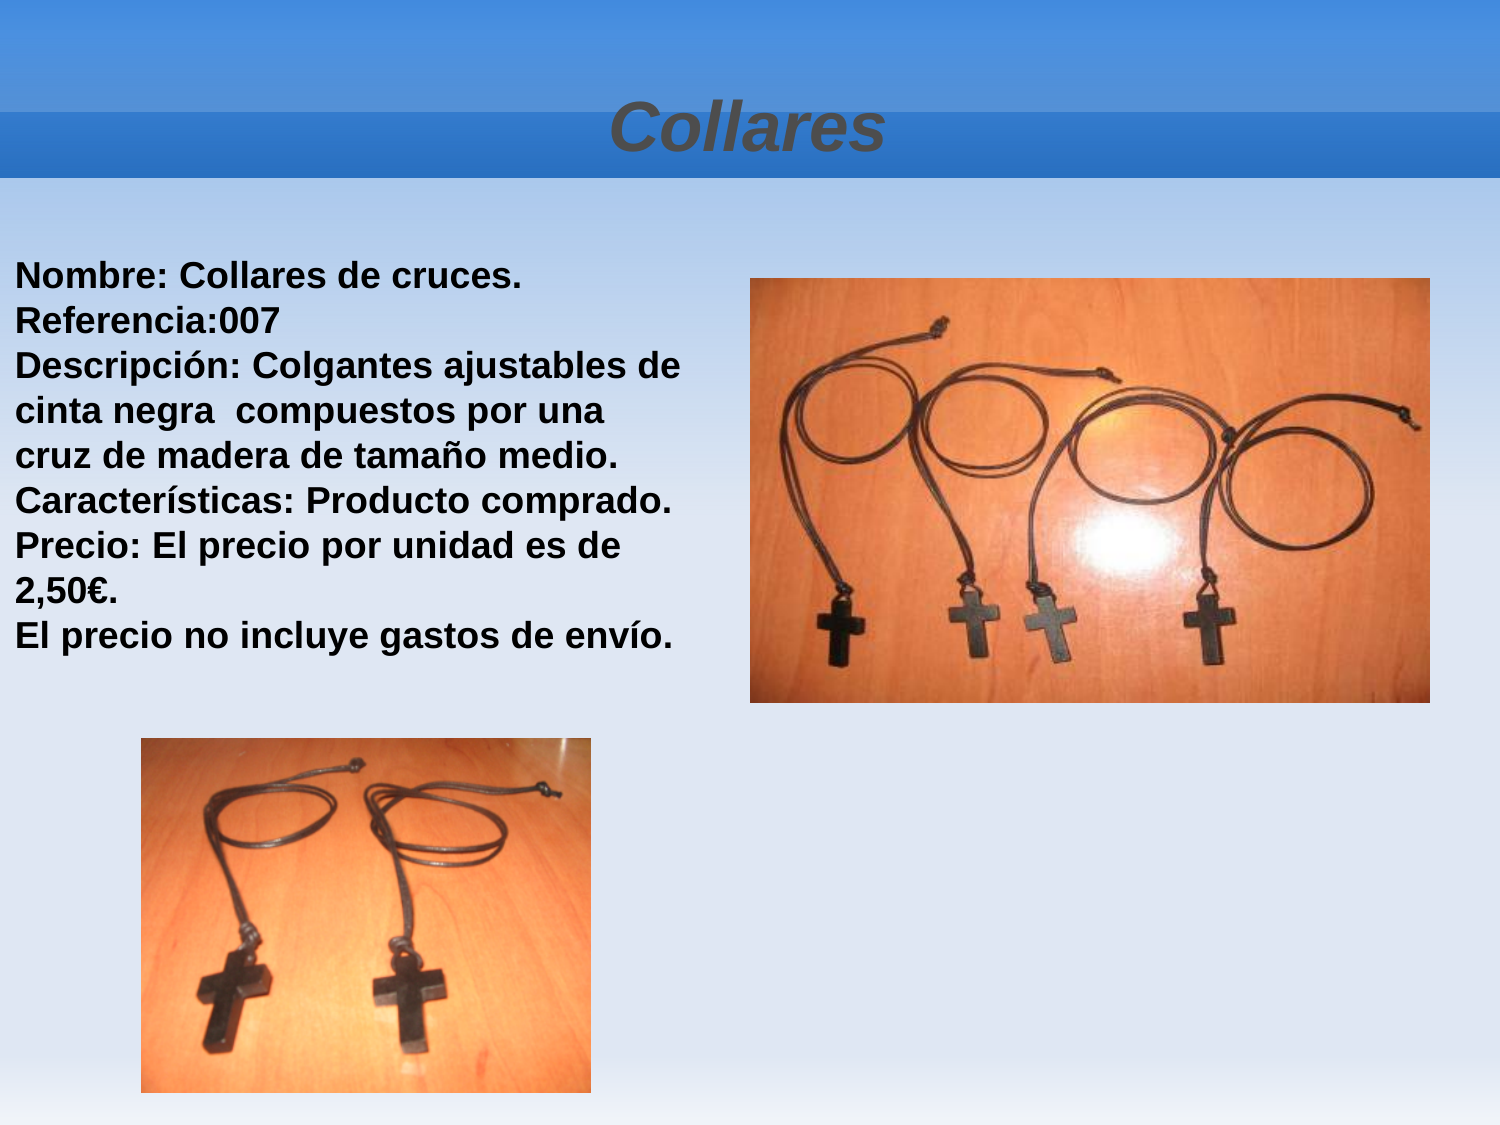

# Collares
Nombre: Collares de cruces.
Referencia:007
Descripción: Colgantes ajustables de cinta negra compuestos por una cruz de madera de tamaño medio.
Características: Producto comprado.
Precio: El precio por unidad es de 2,50€.
El precio no incluye gastos de envío.